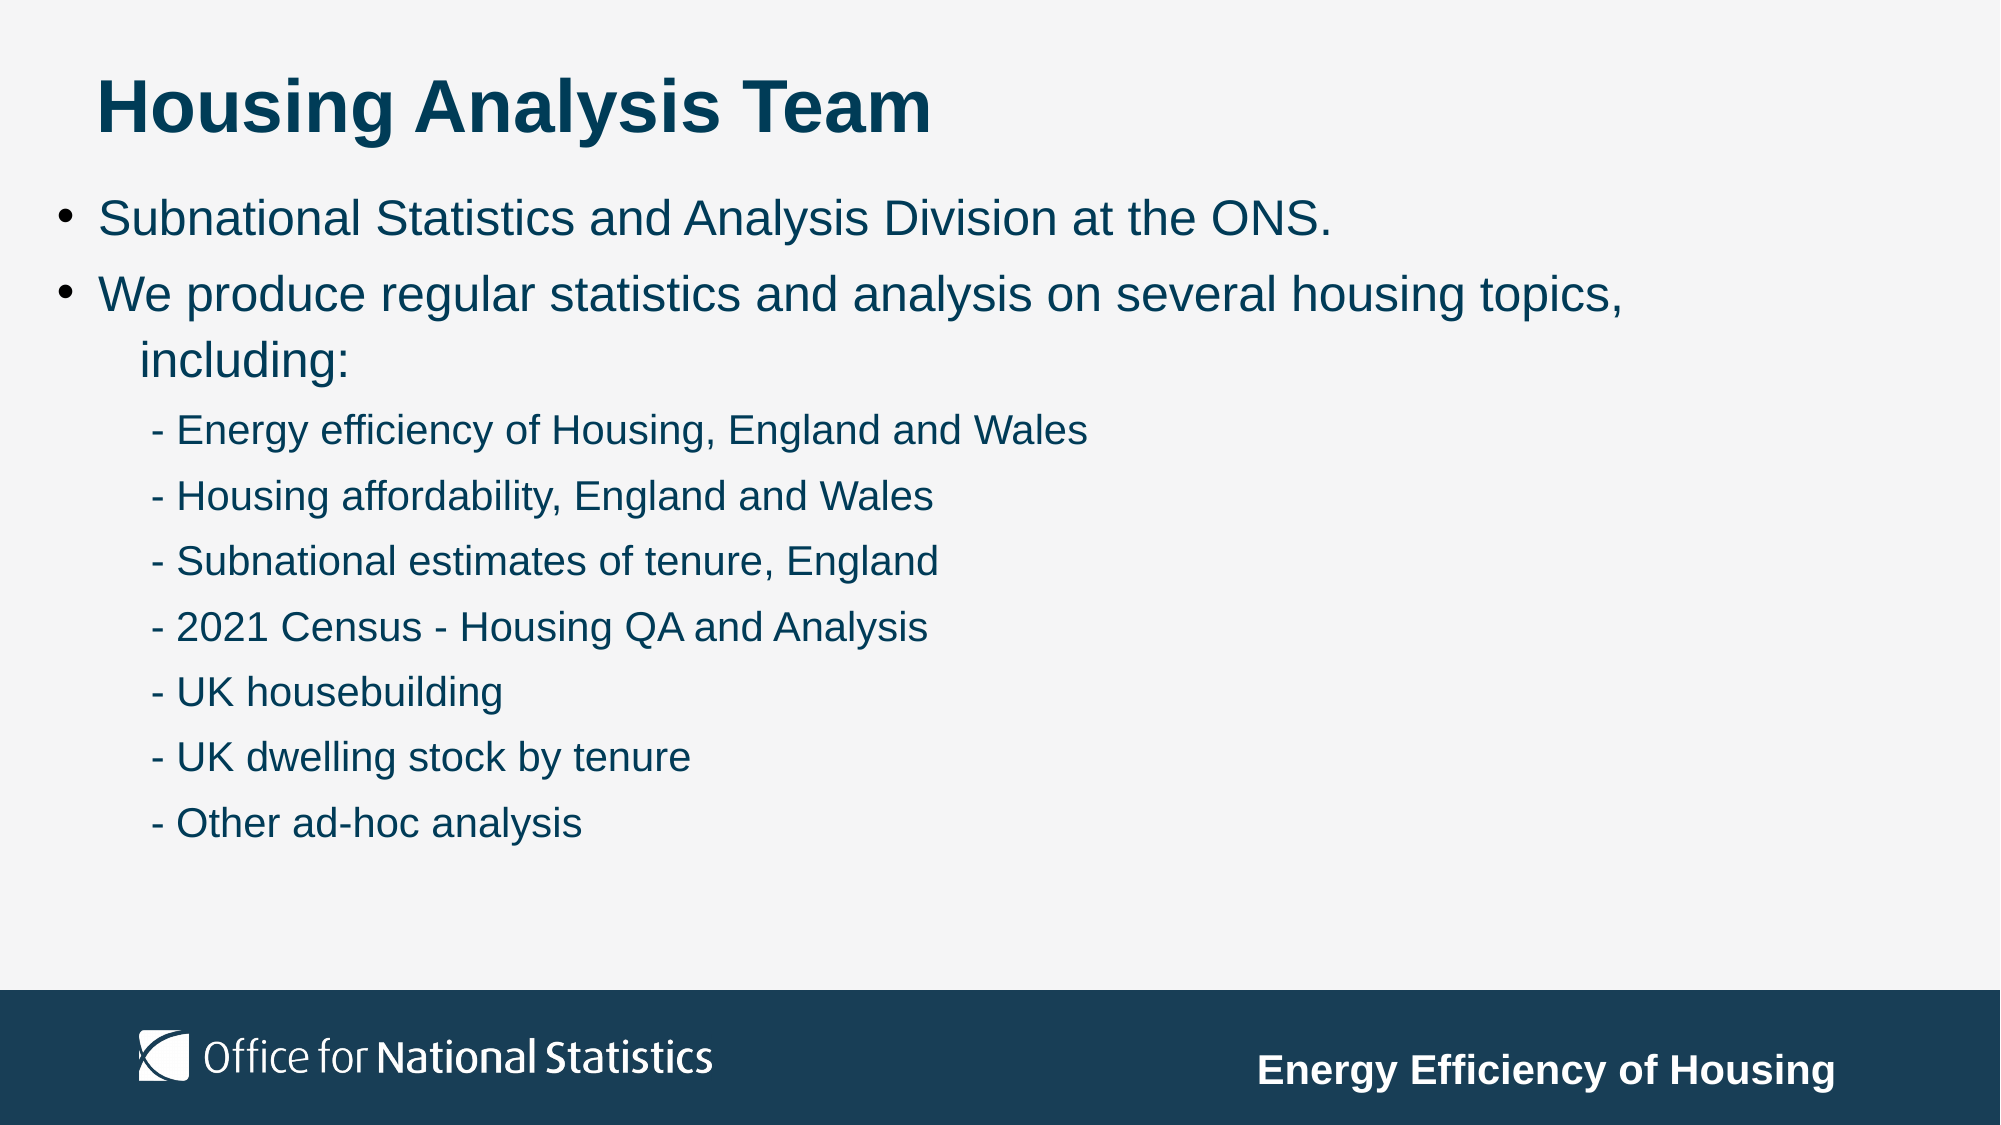

# Housing Analysis Team
Subnational Statistics and Analysis Division at the ONS.
We produce regular statistics and analysis on several housing topics, including:
  - Energy efficiency of Housing, England and Wales
  - Housing affordability, England and Wales
  - Subnational estimates of tenure, England
  - 2021 Census - Housing QA and Analysis
  - UK housebuilding
  - UK dwelling stock by tenure
  - Other ad-hoc analysis
Energy Efficiency of Housing